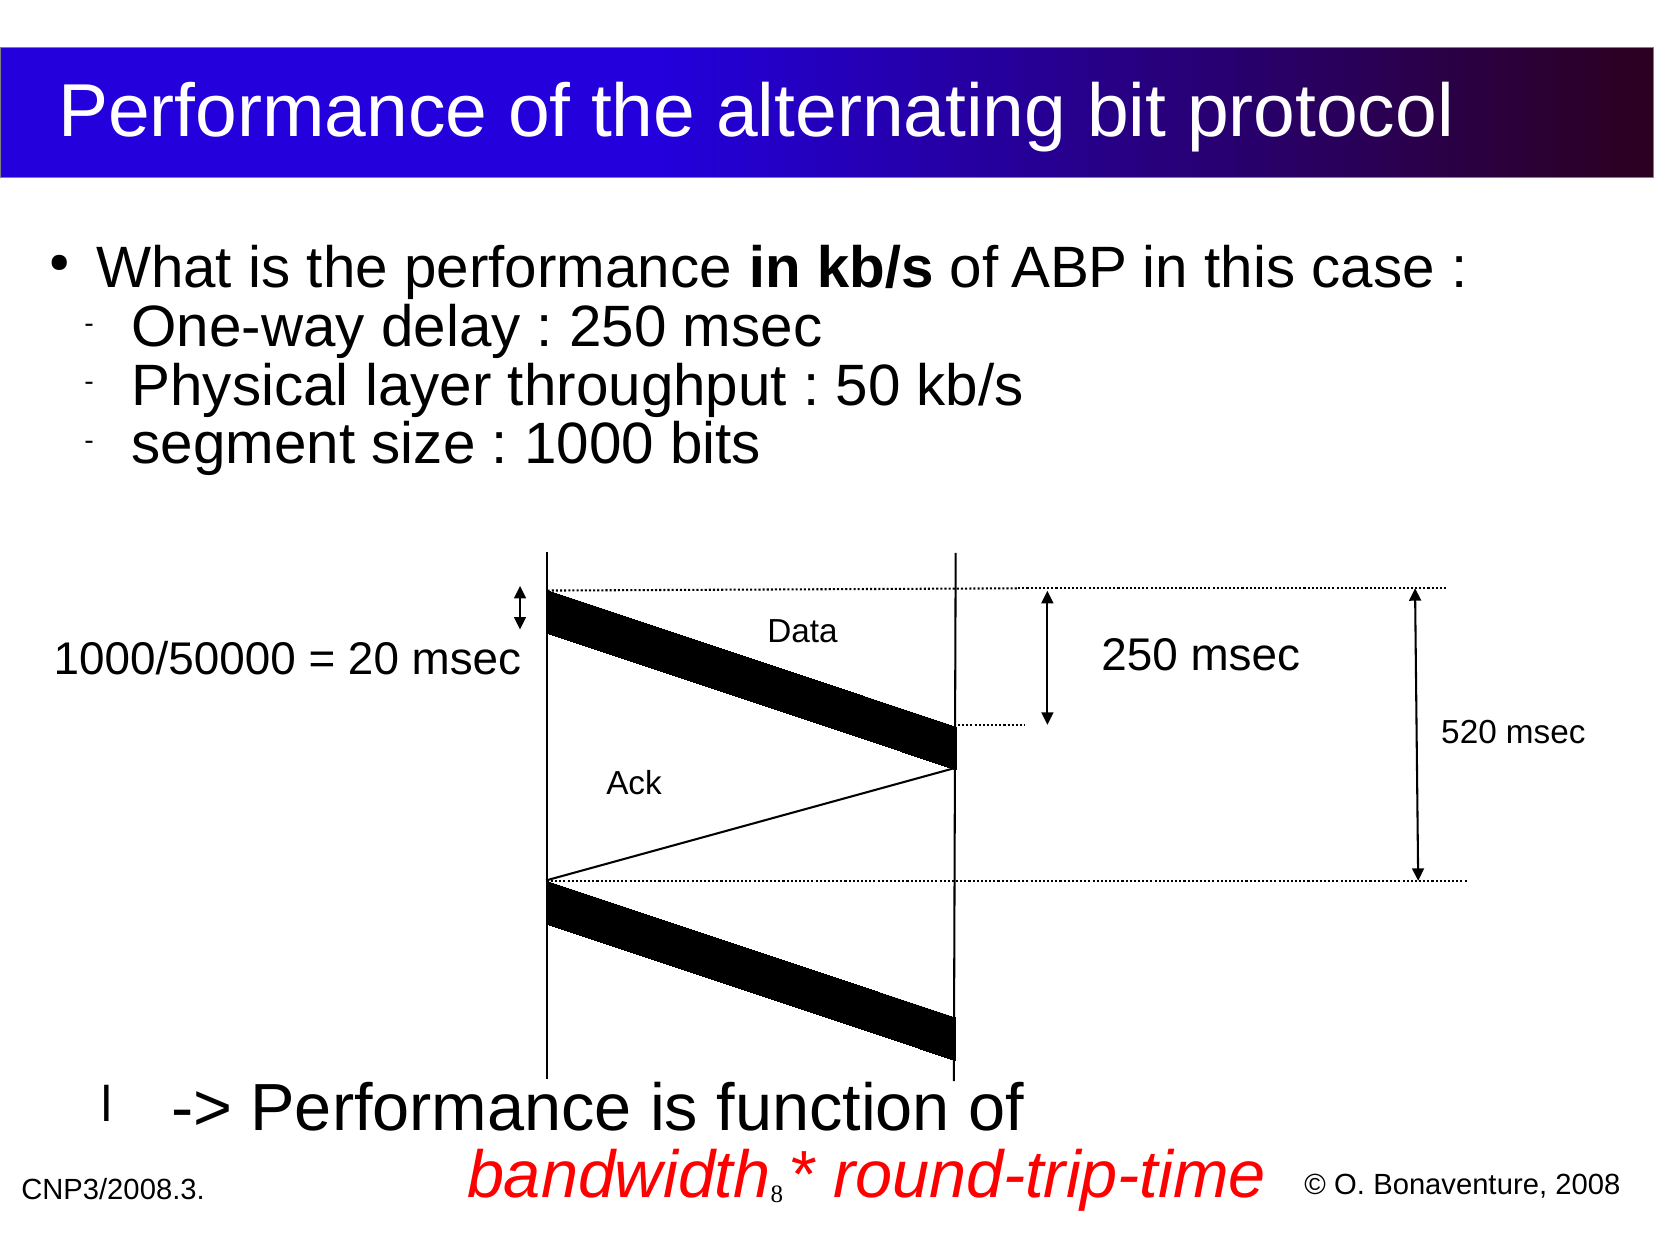

# Performance of the alternating bit protocol
What is the performance in kb/s of ABP in this case :
One-way delay : 250 msec
Physical layer throughput : 50 kb/s
segment size : 1000 bits
Data
250 msec
1000/50000 = 20 msec
520 msec
Ack
-> Performance is function of
 bandwidth * round-trip-time
© O. Bonaventure, 2008
CNP3/2008.3.